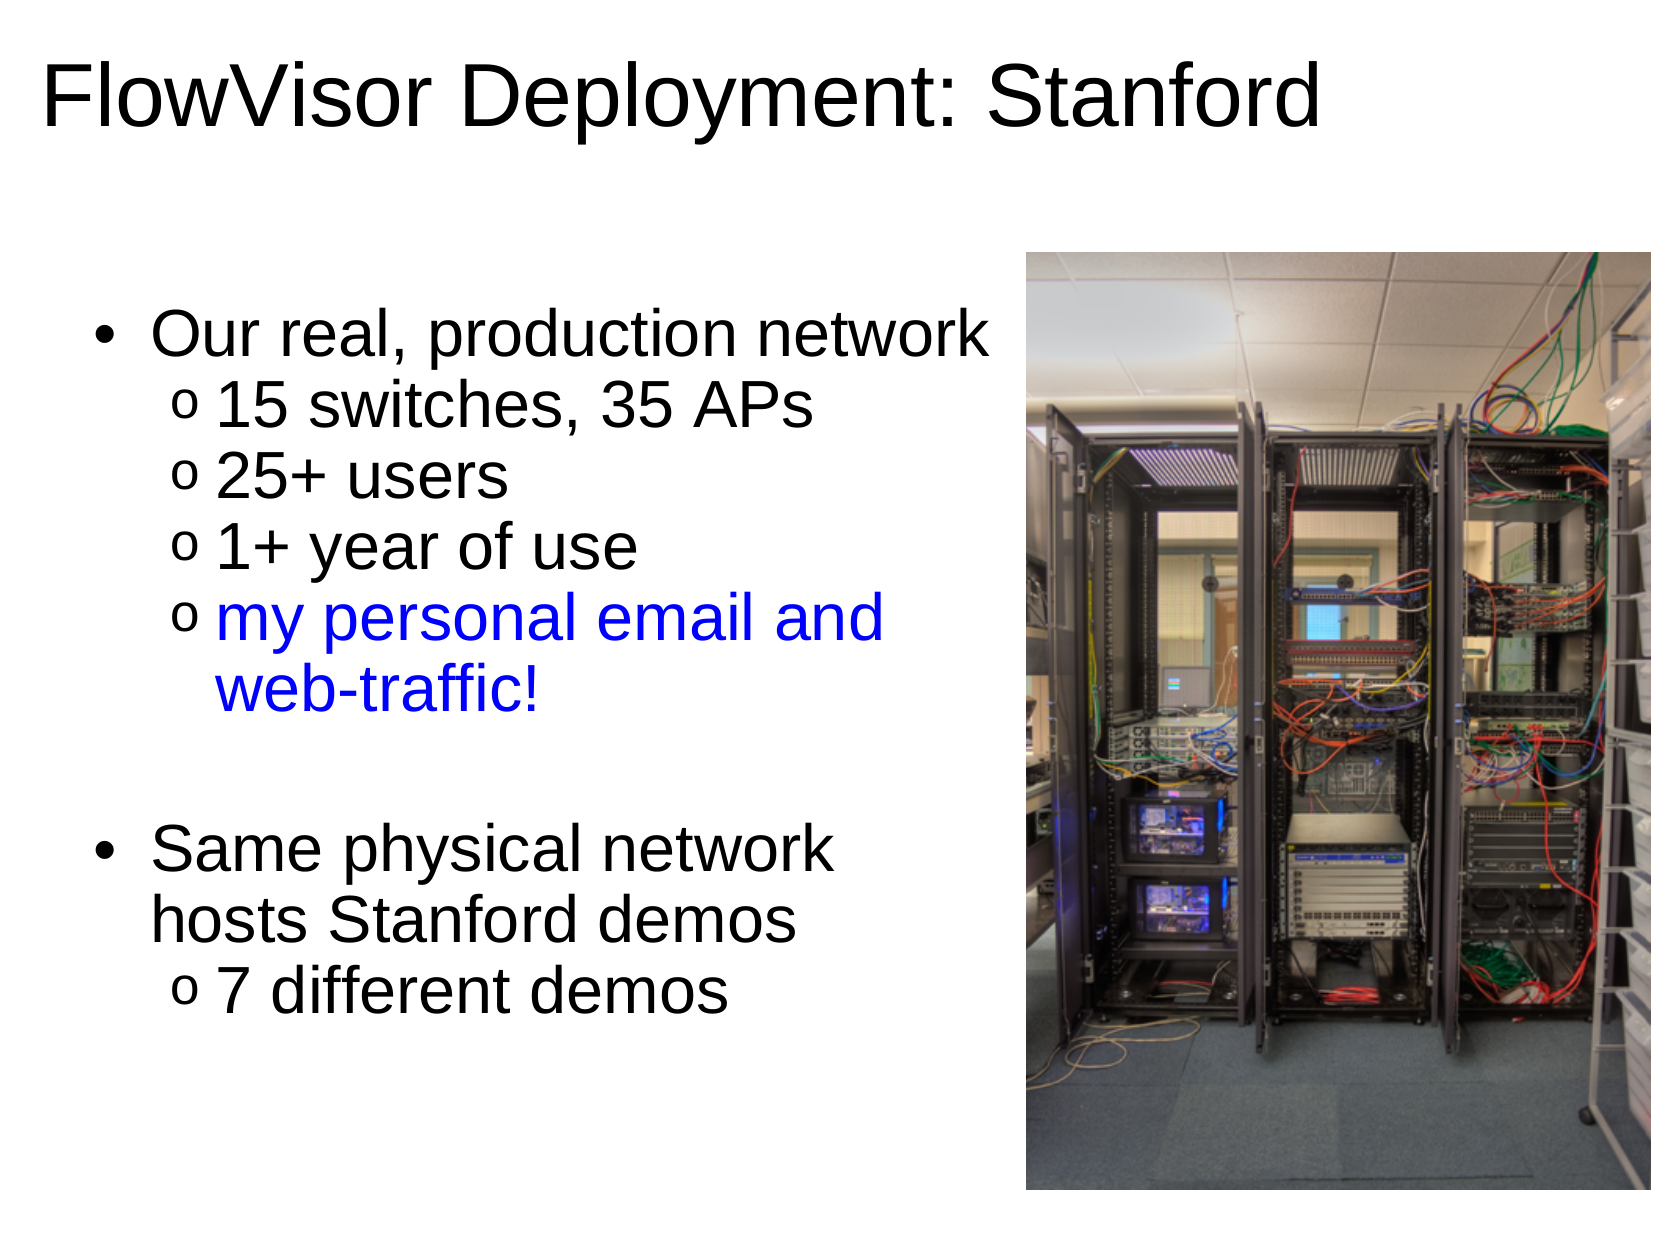

# FlowVisor Deployment: Stanford
Our real, production network
15 switches, 35 APs
25+ users
1+ year of use
my personal email and web-traffic!
Same physical network hosts Stanford demos
7 different demos